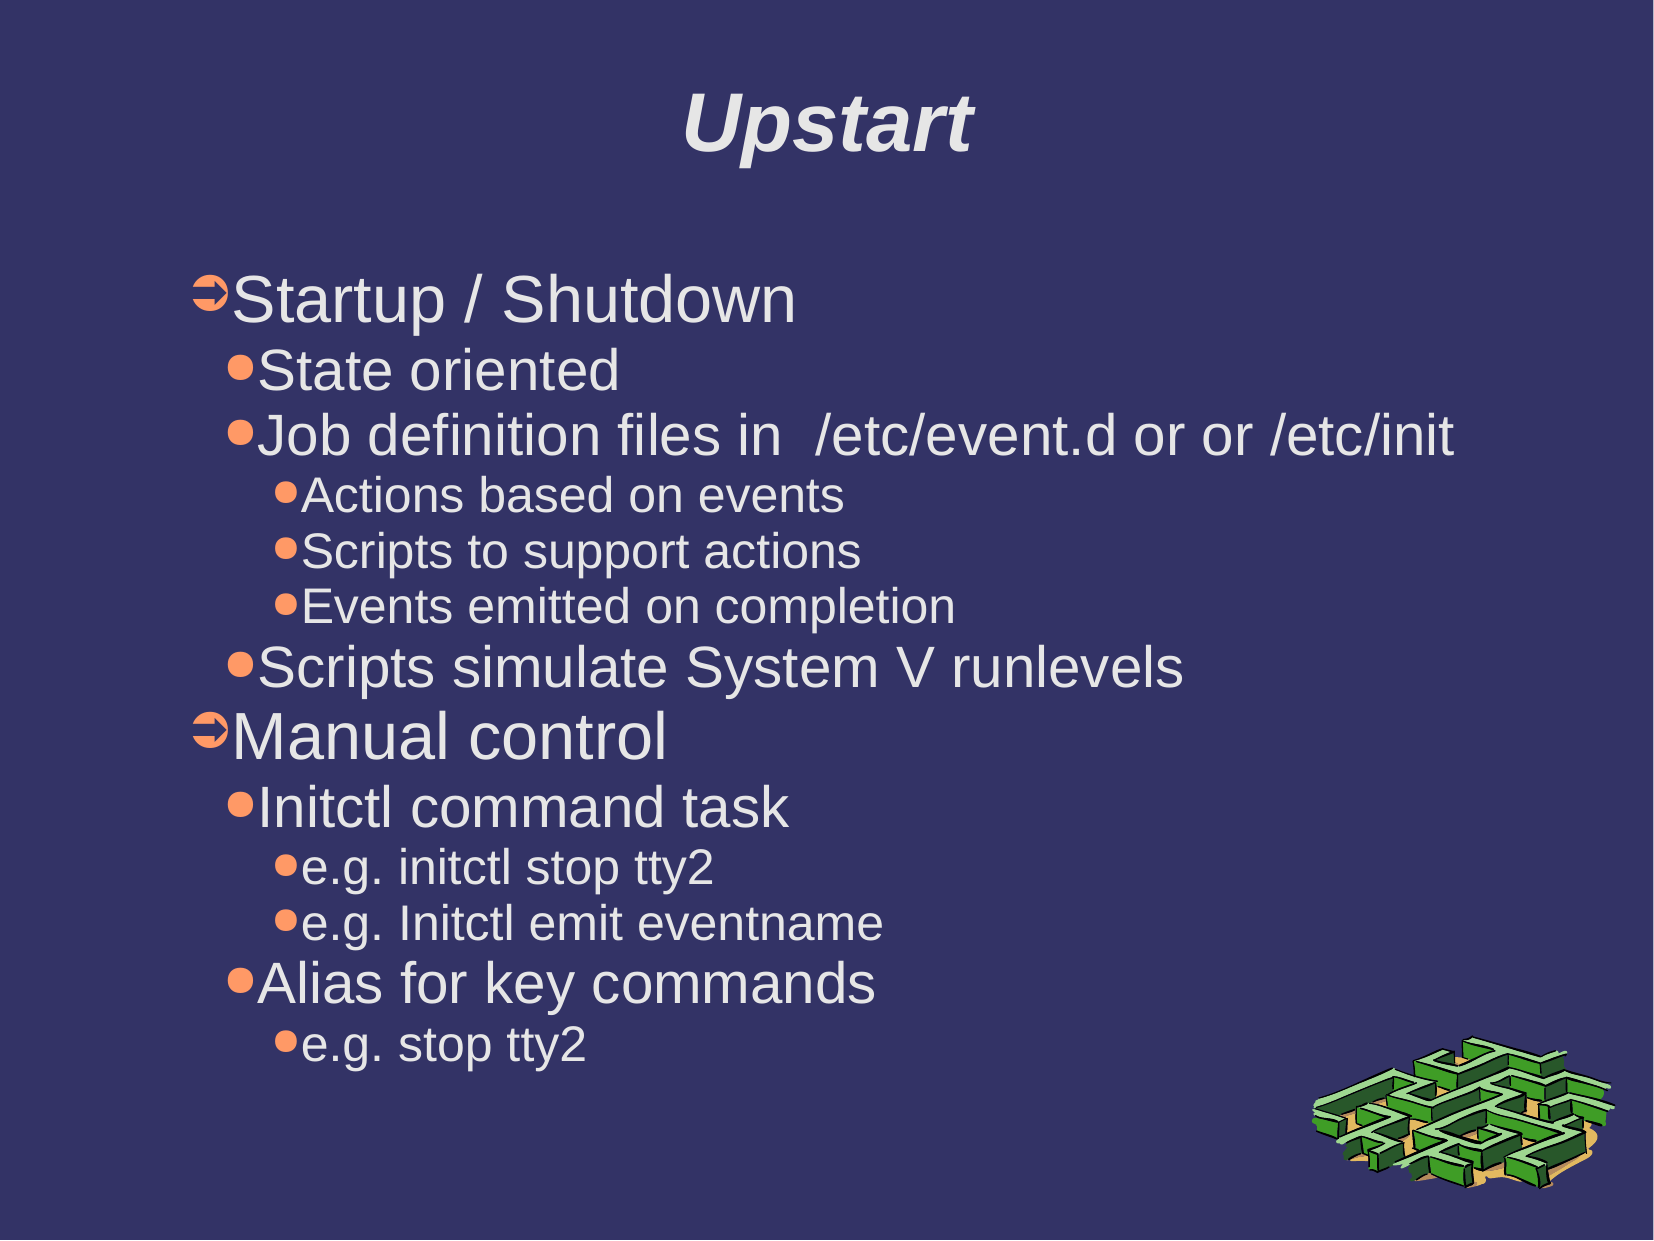

# Upstart
Startup / Shutdown
State oriented
Job definition files in /etc/event.d or or /etc/init
Actions based on events
Scripts to support actions
Events emitted on completion
Scripts simulate System V runlevels
Manual control
Initctl command task
e.g. initctl stop tty2
e.g. Initctl emit eventname
Alias for key commands
e.g. stop tty2